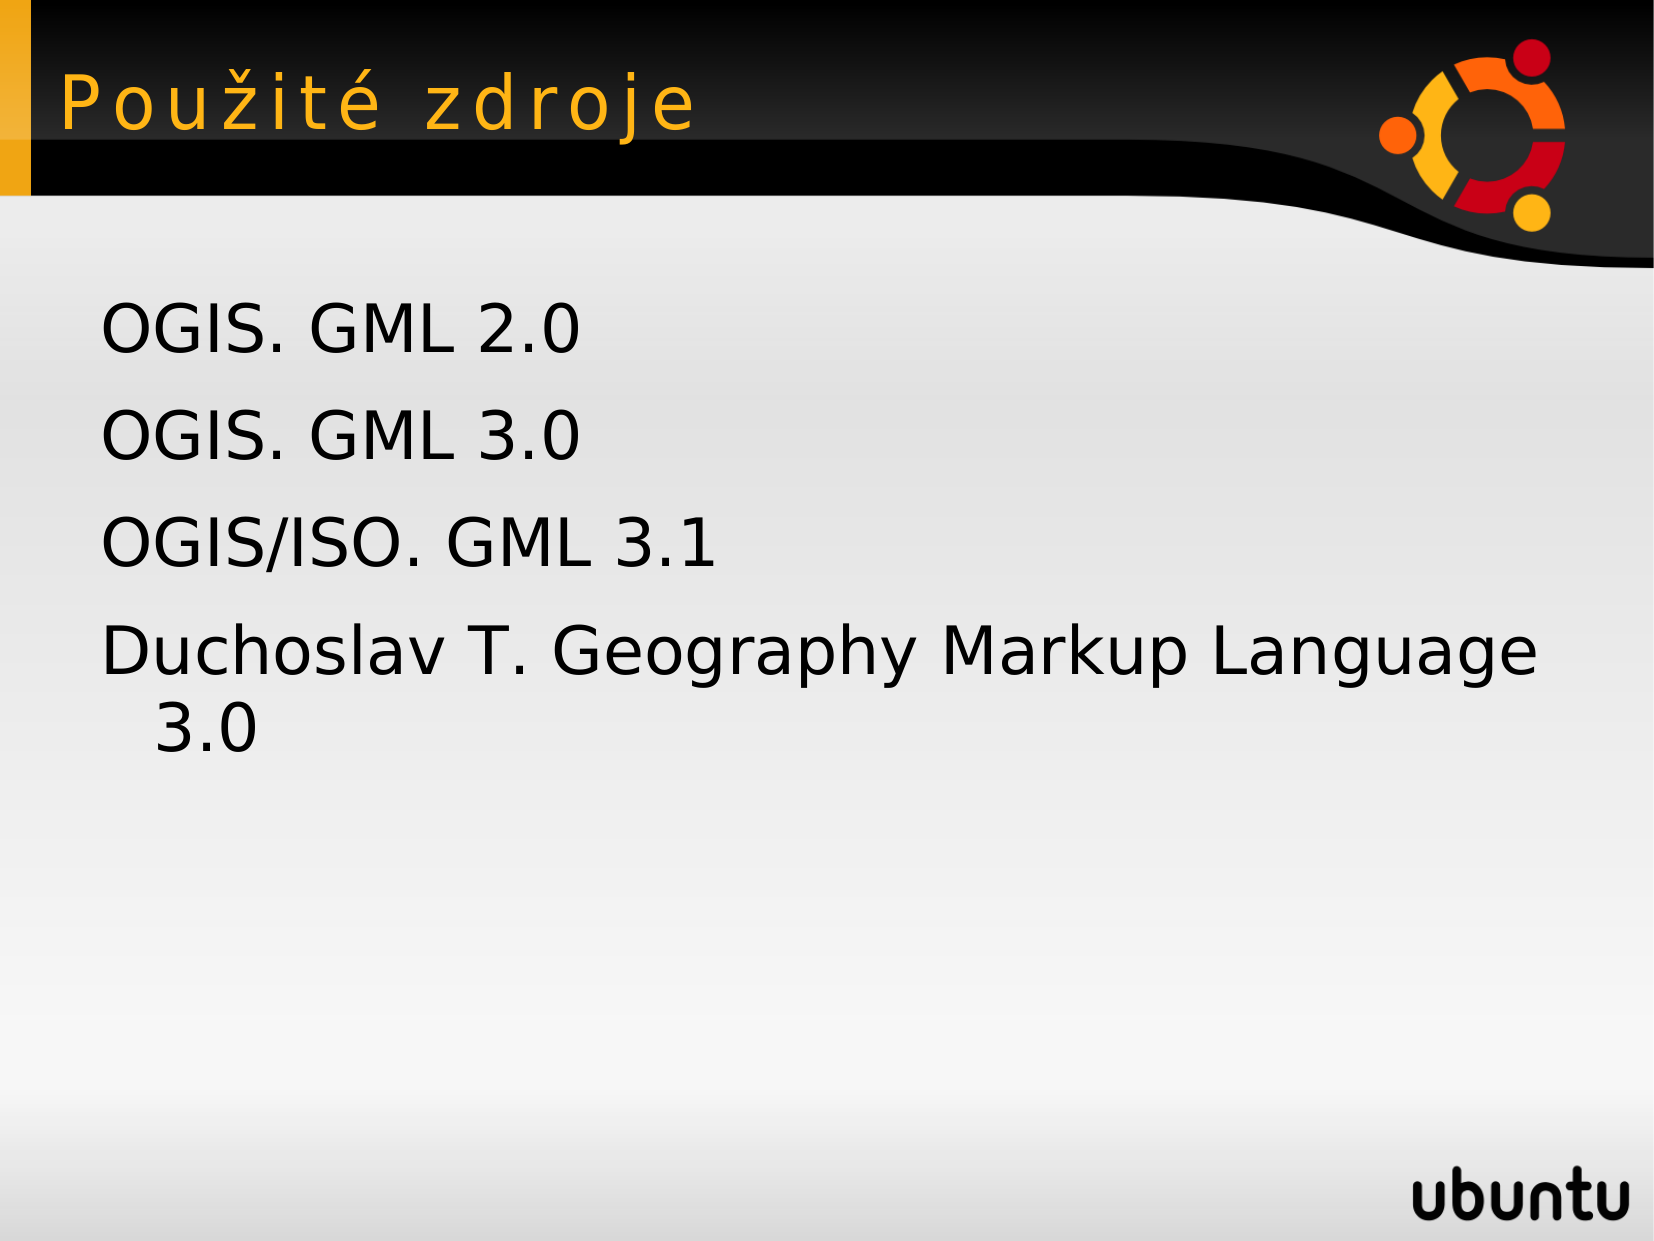

# Použité zdroje
OGIS. GML 2.0
OGIS. GML 3.0
OGIS/ISO. GML 3.1
Duchoslav T. Geography Markup Language 3.0